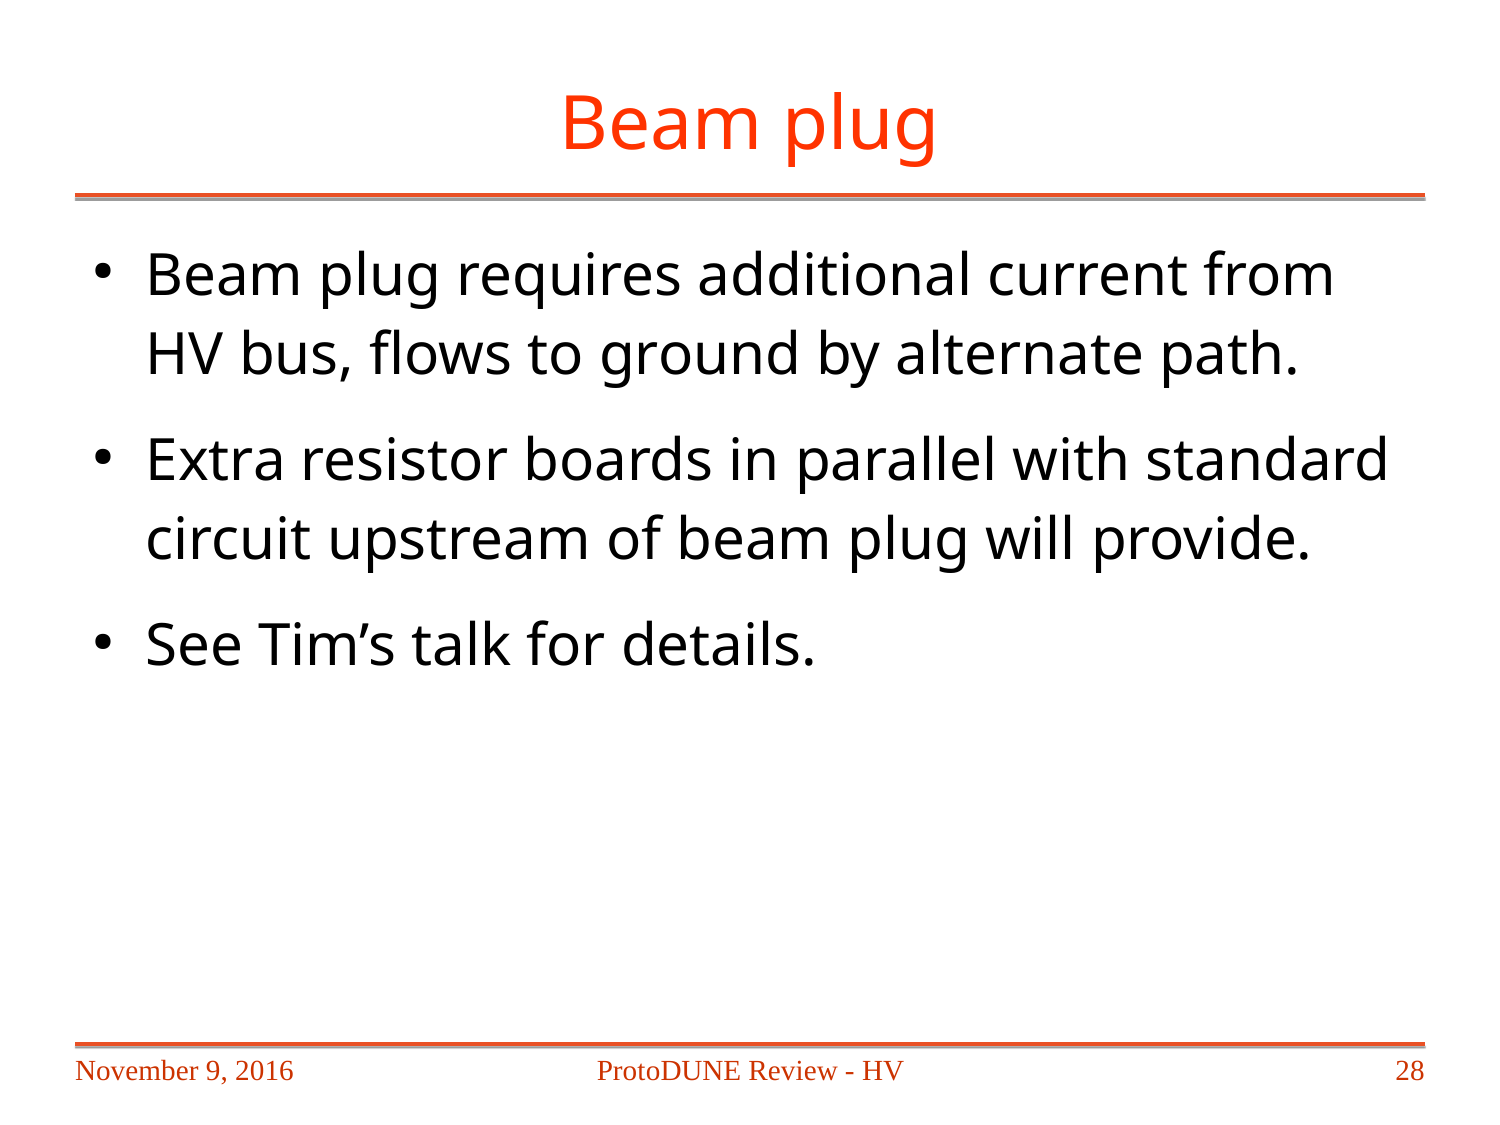

# Beam plug
Beam plug requires additional current from HV bus, flows to ground by alternate path.
Extra resistor boards in parallel with standard circuit upstream of beam plug will provide.
See Tim’s talk for details.
November 9, 2016
ProtoDUNE Review - HV
28